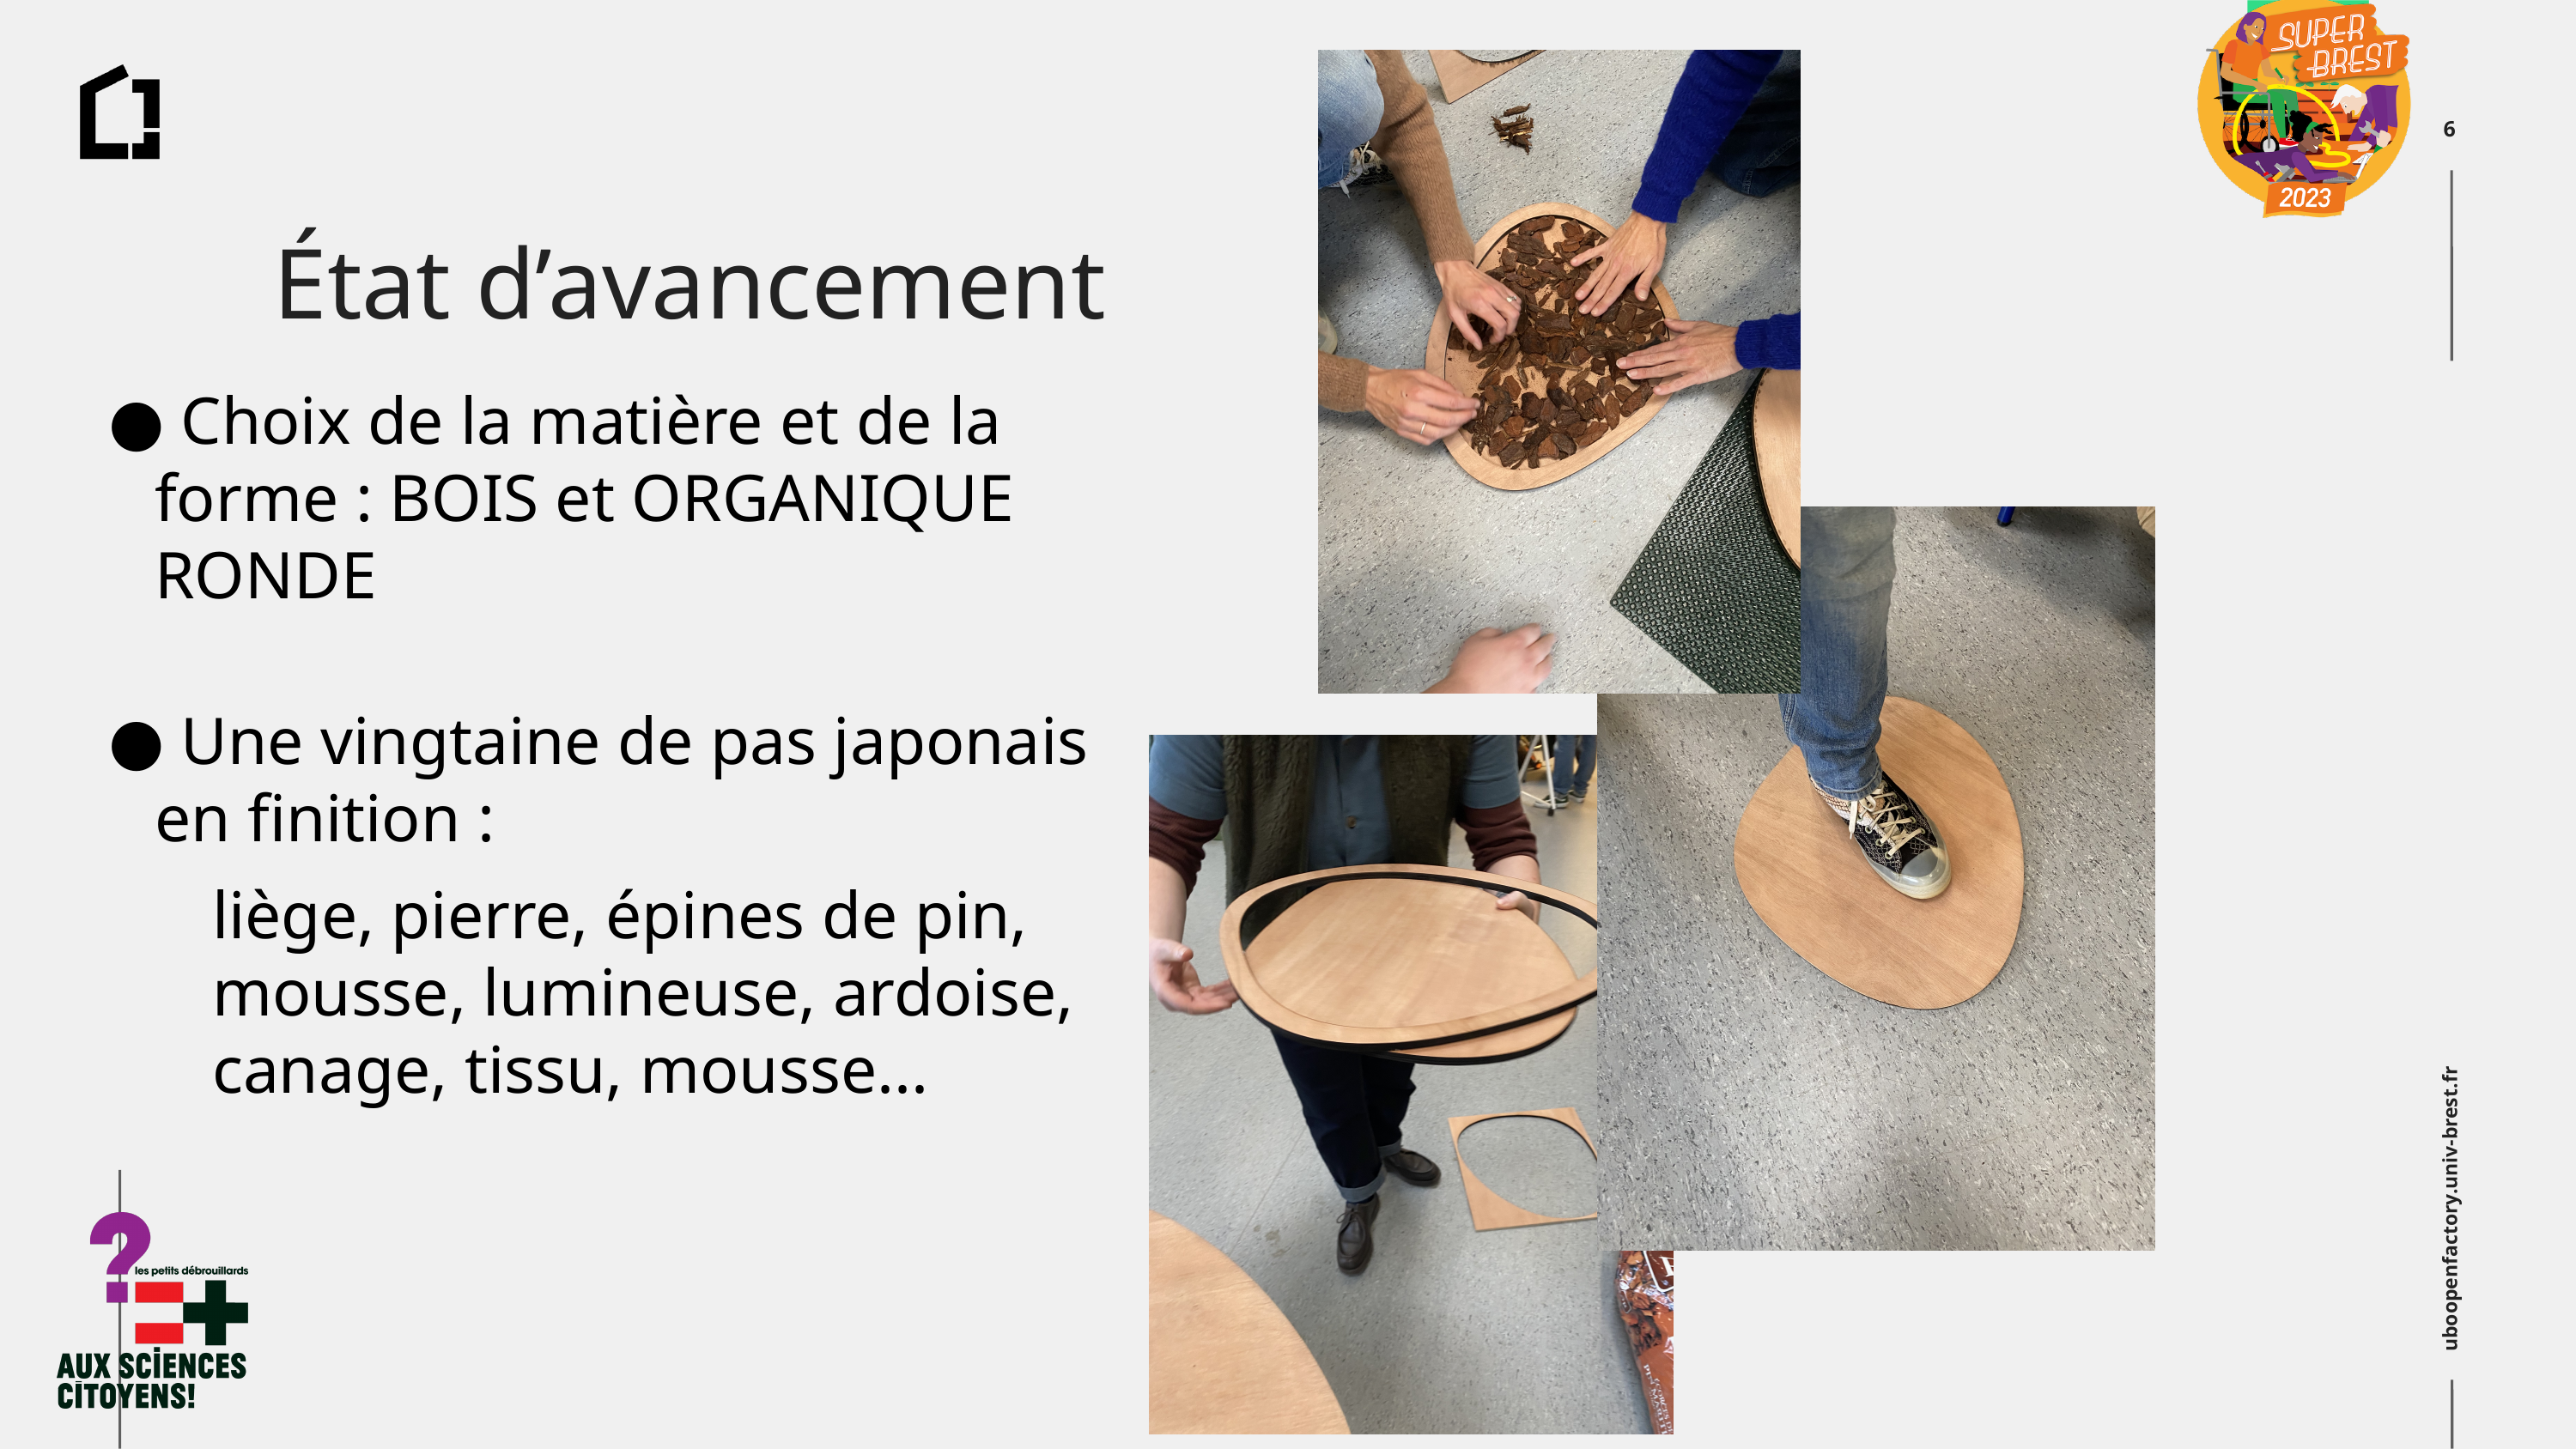

# État d’avancement
 Choix de la matière et de la forme : BOIS et ORGANIQUE RONDE
 Une vingtaine de pas japonais en finition :
liège, pierre, épines de pin, mousse, lumineuse, ardoise, canage, tissu, mousse...